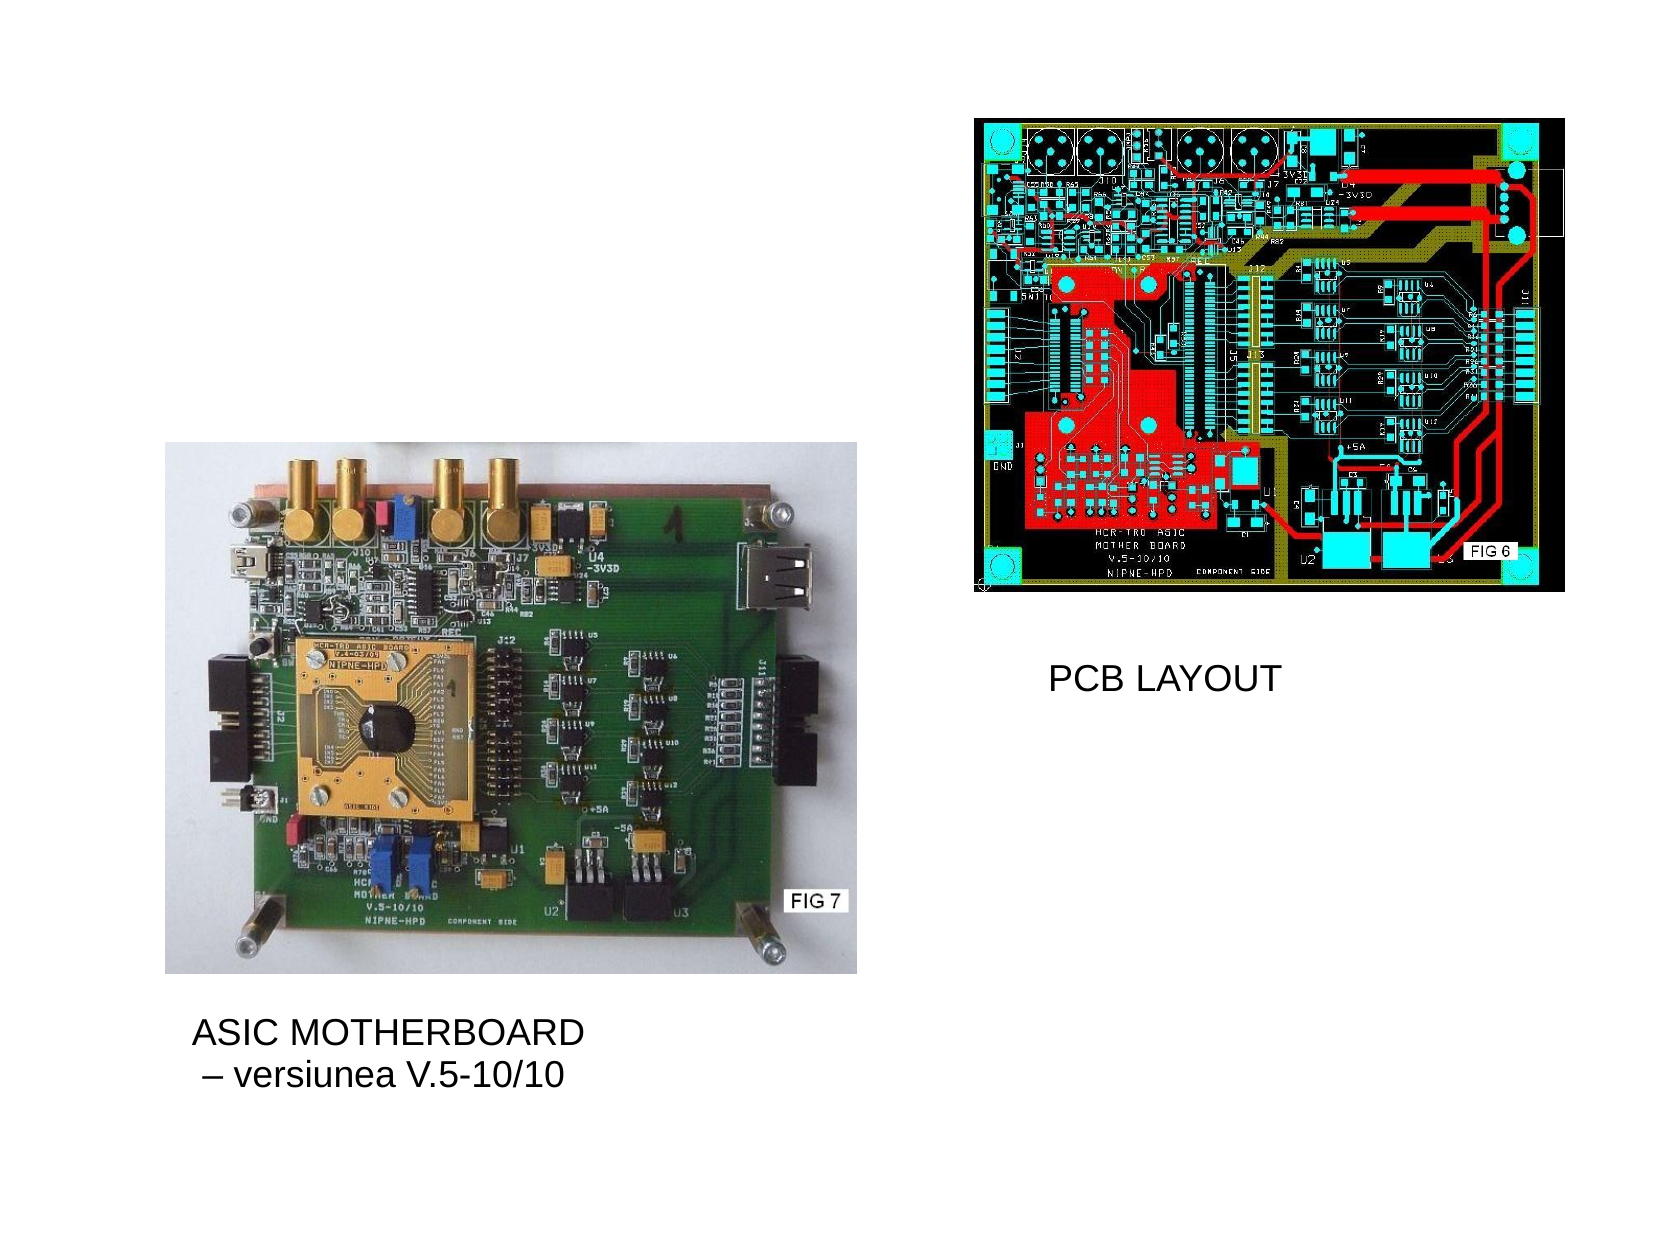

PCB LAYOUT
ASIC MOTHERBOARD
 – versiunea V.5-10/10